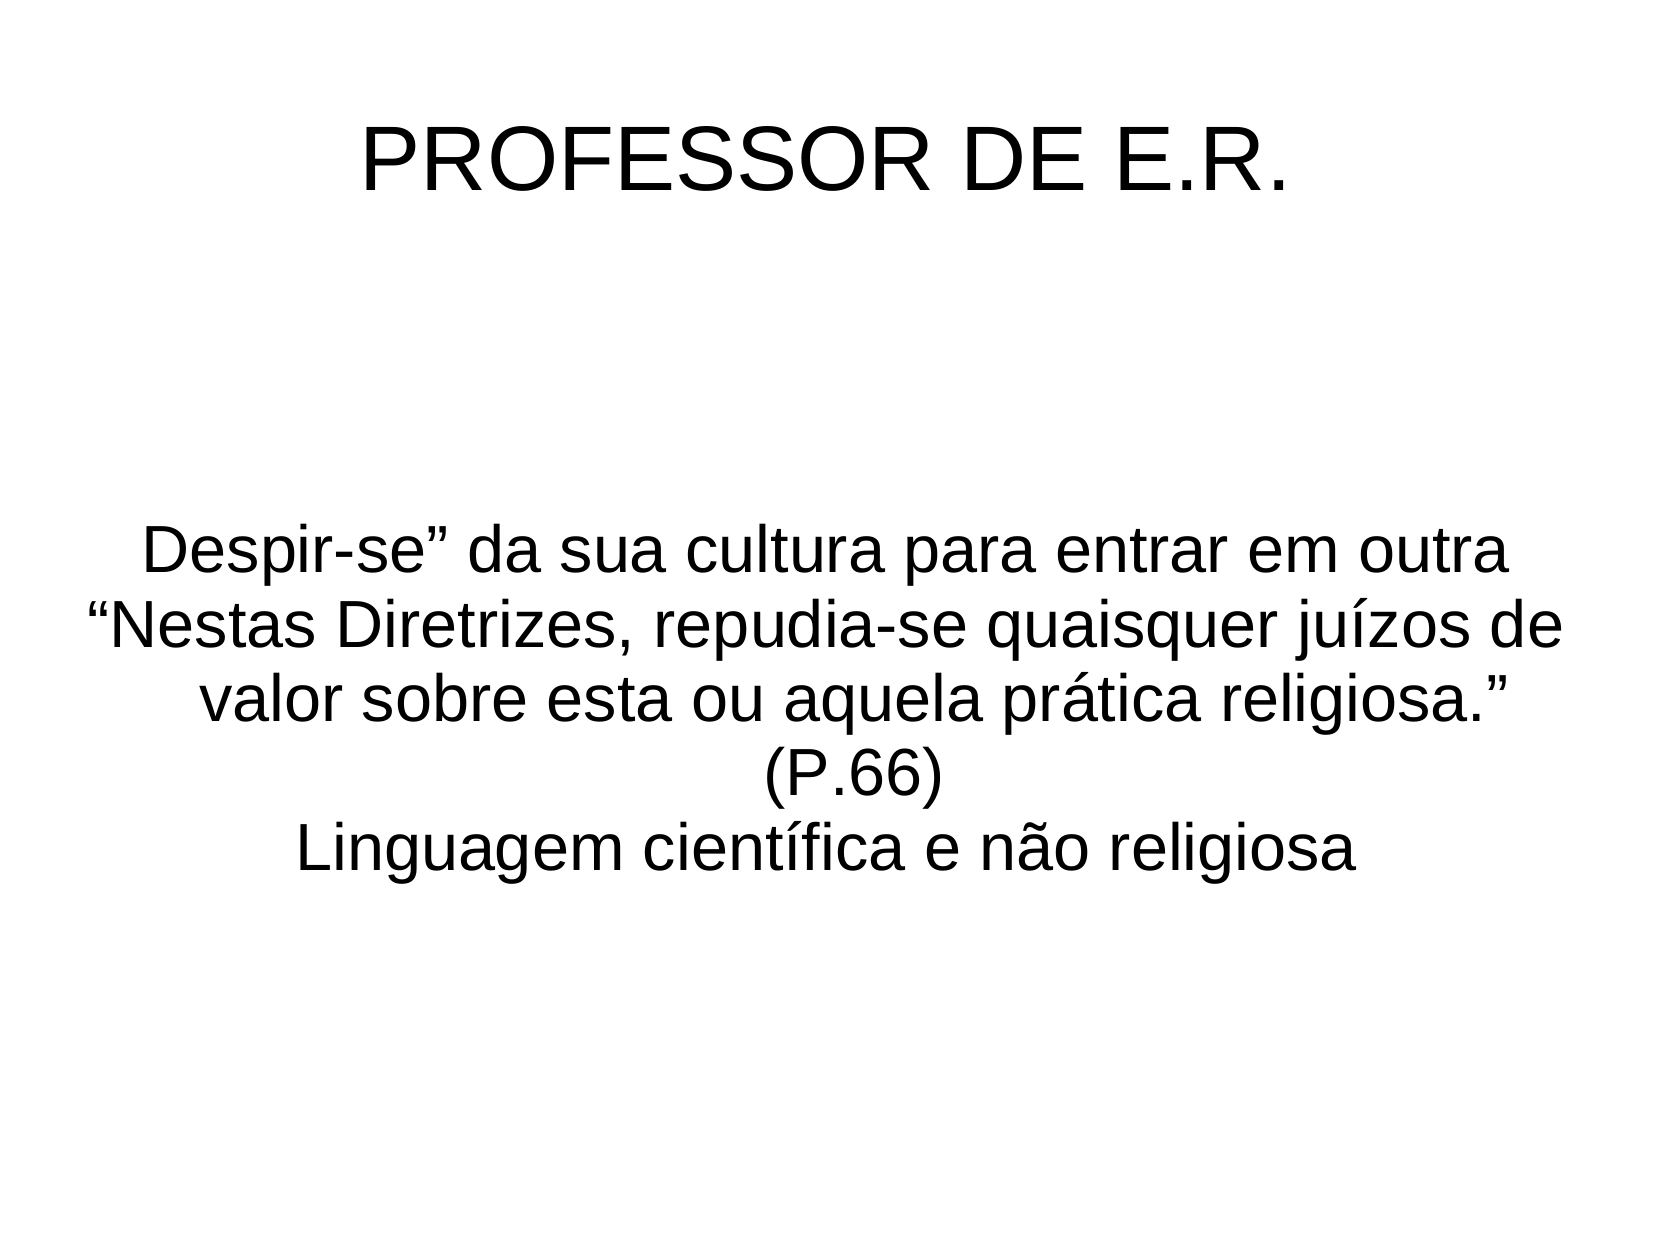

# PROFESSOR DE E.R.
Despir-se” da sua cultura para entrar em outra
“Nestas Diretrizes, repudia-se quaisquer juízos de valor sobre esta ou aquela prática religiosa.” (P.66)
Linguagem científica e não religiosa